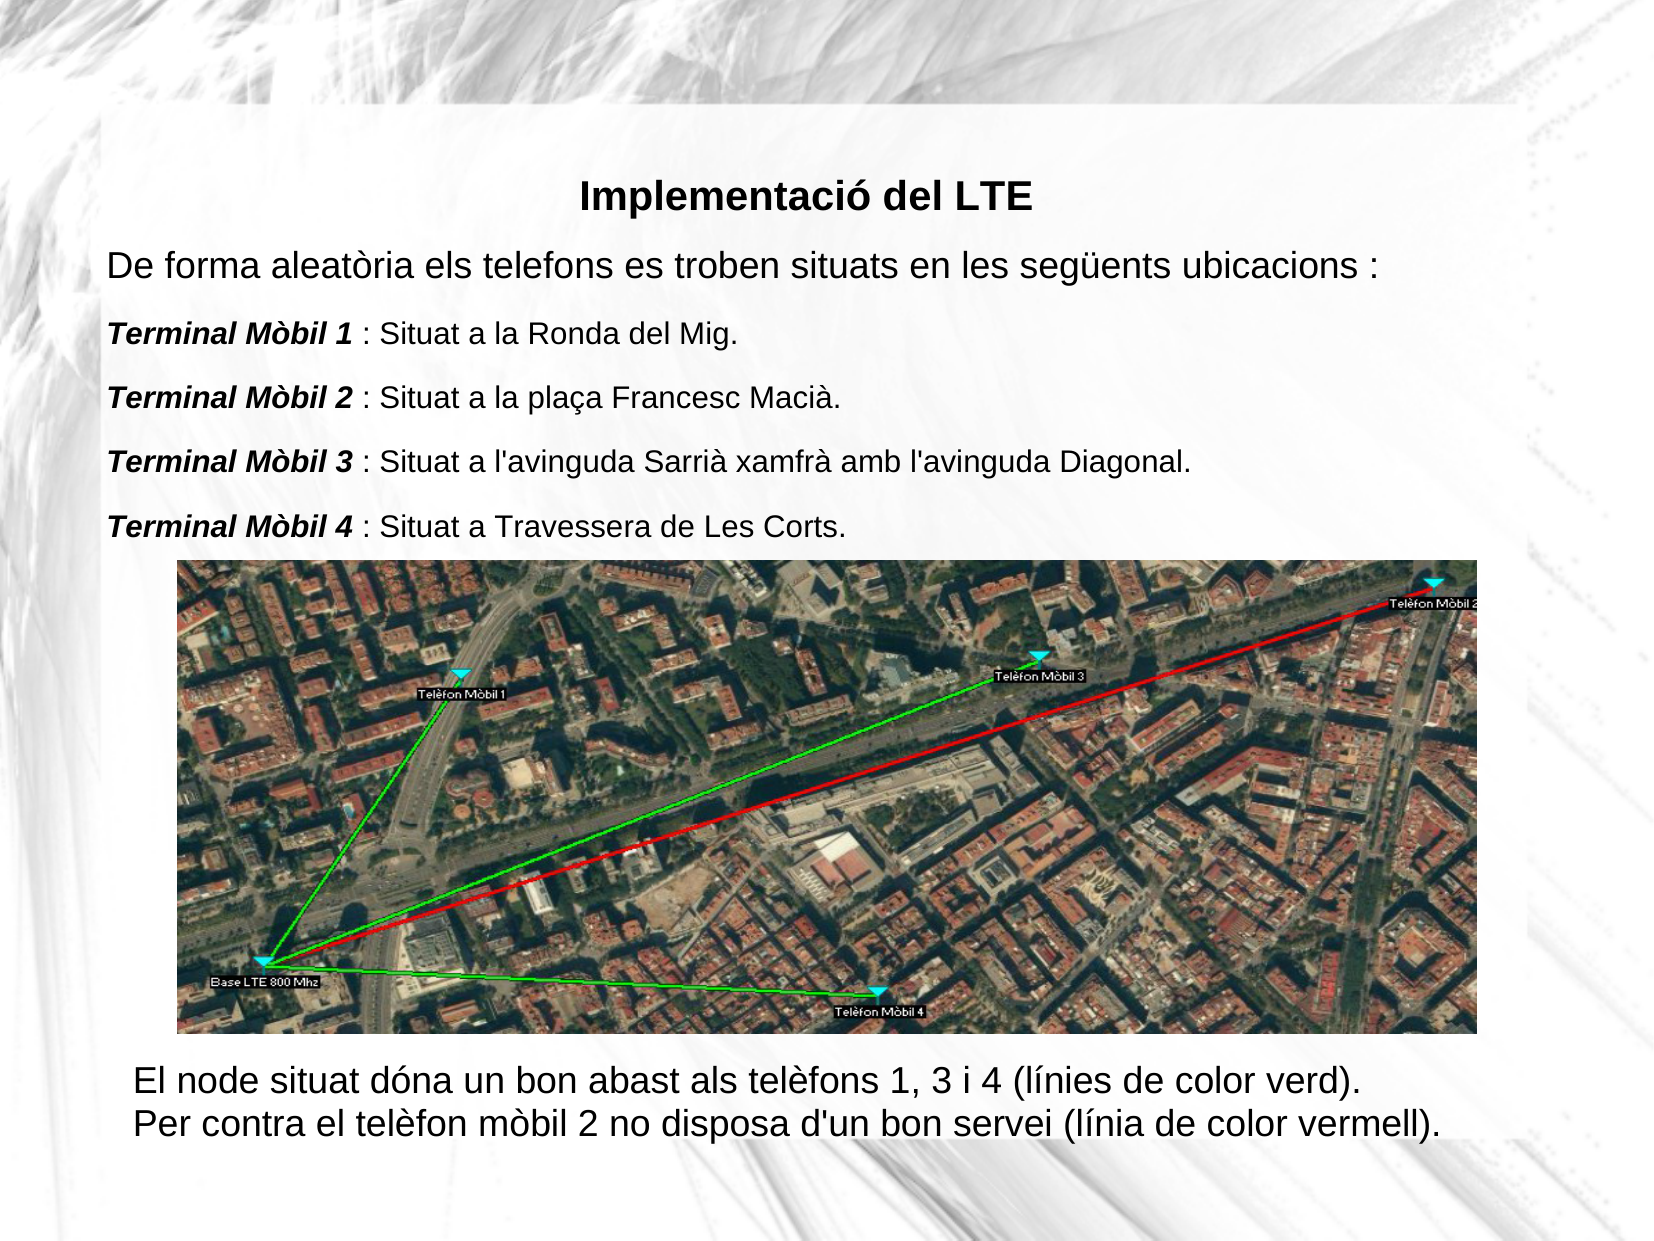

Implementació del LTE
# De forma aleatòria els telefons es troben situats en les següents ubicacions :
Terminal Mòbil 1 : Situat a la Ronda del Mig.
Terminal Mòbil 2 : Situat a la plaça Francesc Macià.
Terminal Mòbil 3 : Situat a l'avinguda Sarrià xamfrà amb l'avinguda Diagonal.
Terminal Mòbil 4 : Situat a Travessera de Les Corts.
El node situat dóna un bon abast als telèfons 1, 3 i 4 (línies de color verd).
Per contra el telèfon mòbil 2 no disposa d'un bon servei (línia de color vermell).